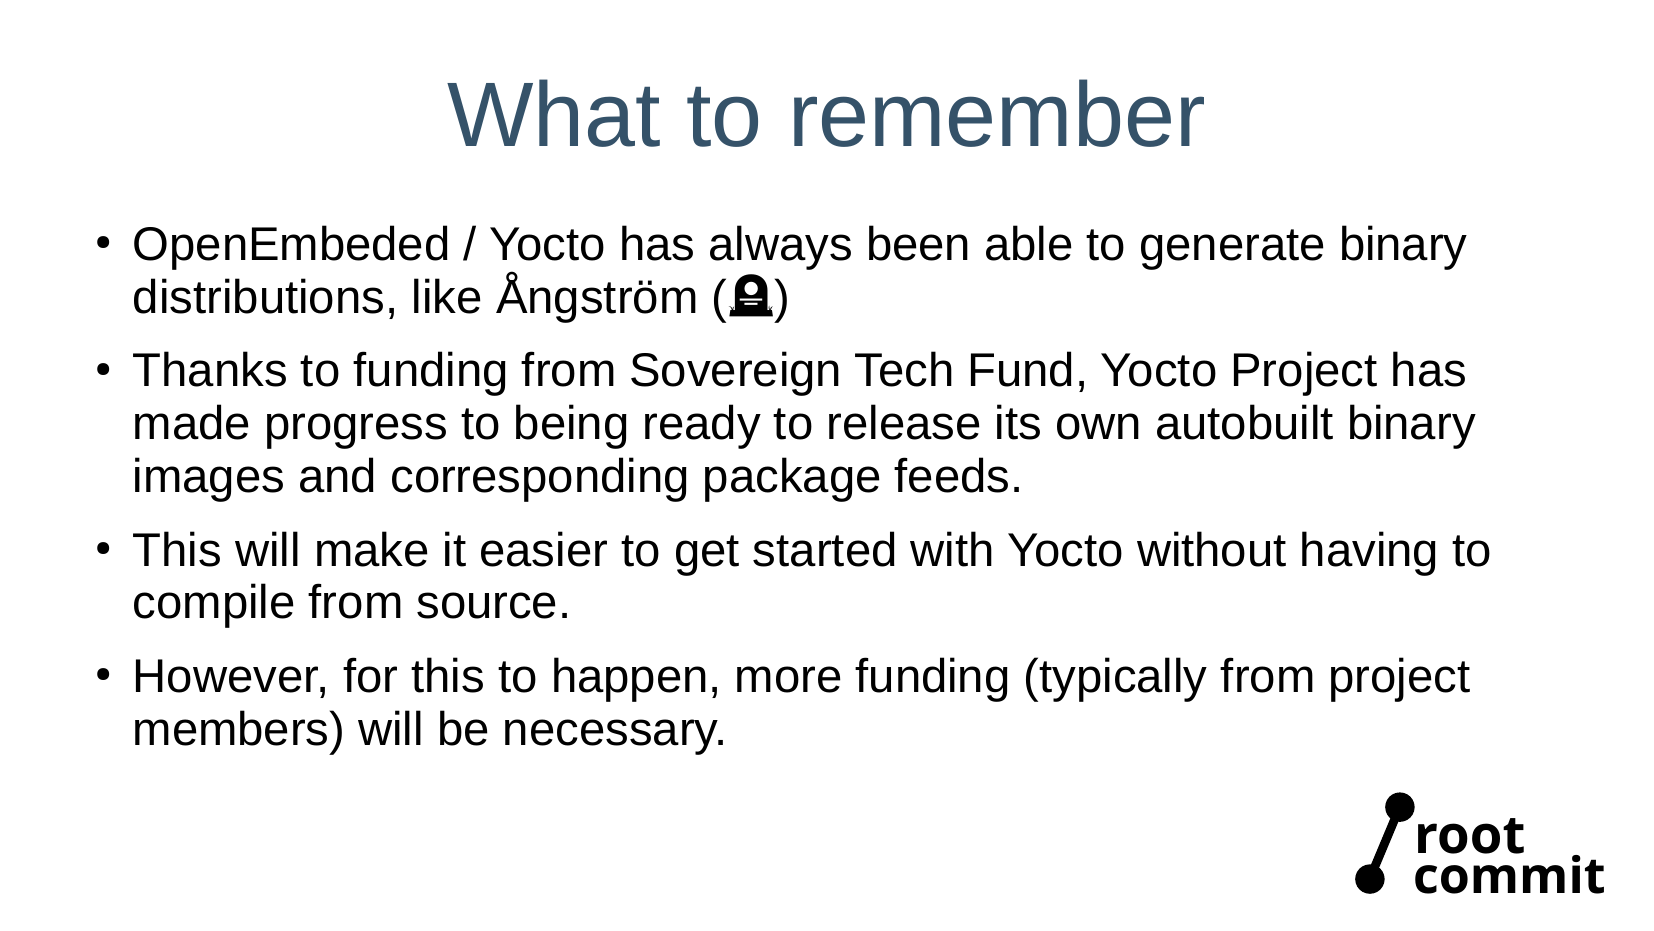

# What to remember
OpenEmbeded / Yocto has always been able to generate binary distributions, like Ångström (🪦)
Thanks to funding from Sovereign Tech Fund, Yocto Project has made progress to being ready to release its own autobuilt binary images and corresponding package feeds.
This will make it easier to get started with Yocto without having to compile from source.
However, for this to happen, more funding (typically from project members) will be necessary.